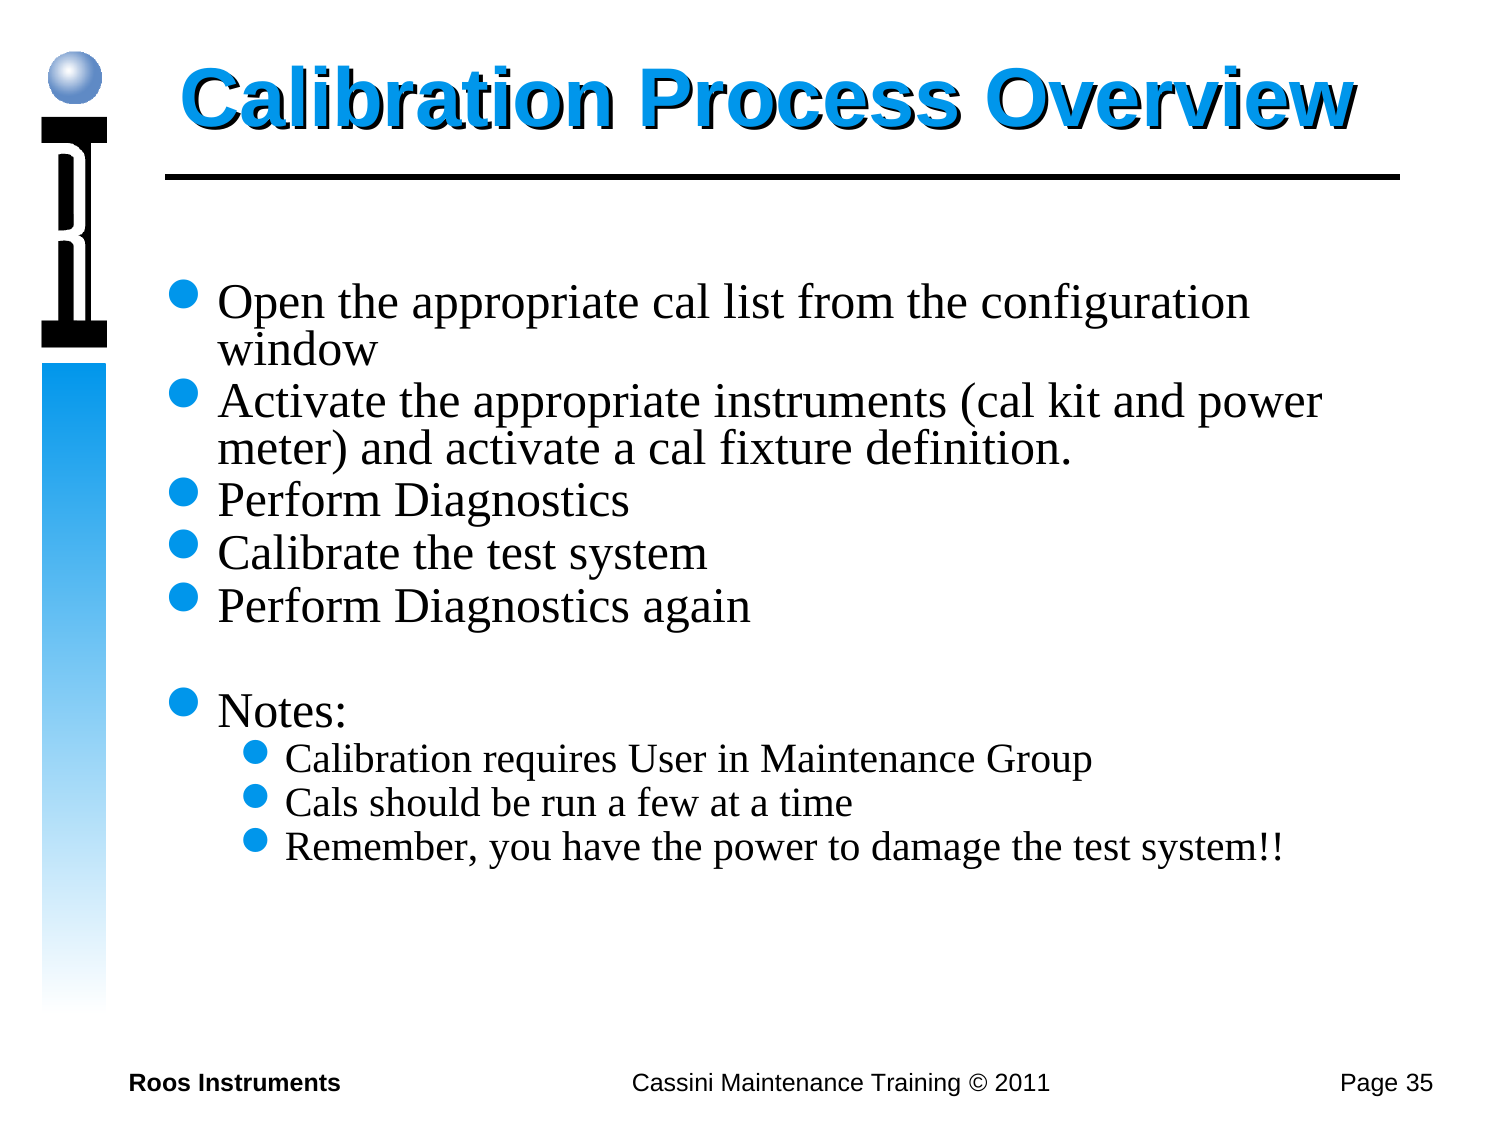

# Calibration Process Overview
Open the appropriate cal list from the configuration window
Activate the appropriate instruments (cal kit and power meter) and activate a cal fixture definition.
Perform Diagnostics
Calibrate the test system
Perform Diagnostics again
Notes:
Calibration requires User in Maintenance Group
Cals should be run a few at a time
Remember, you have the power to damage the test system!!